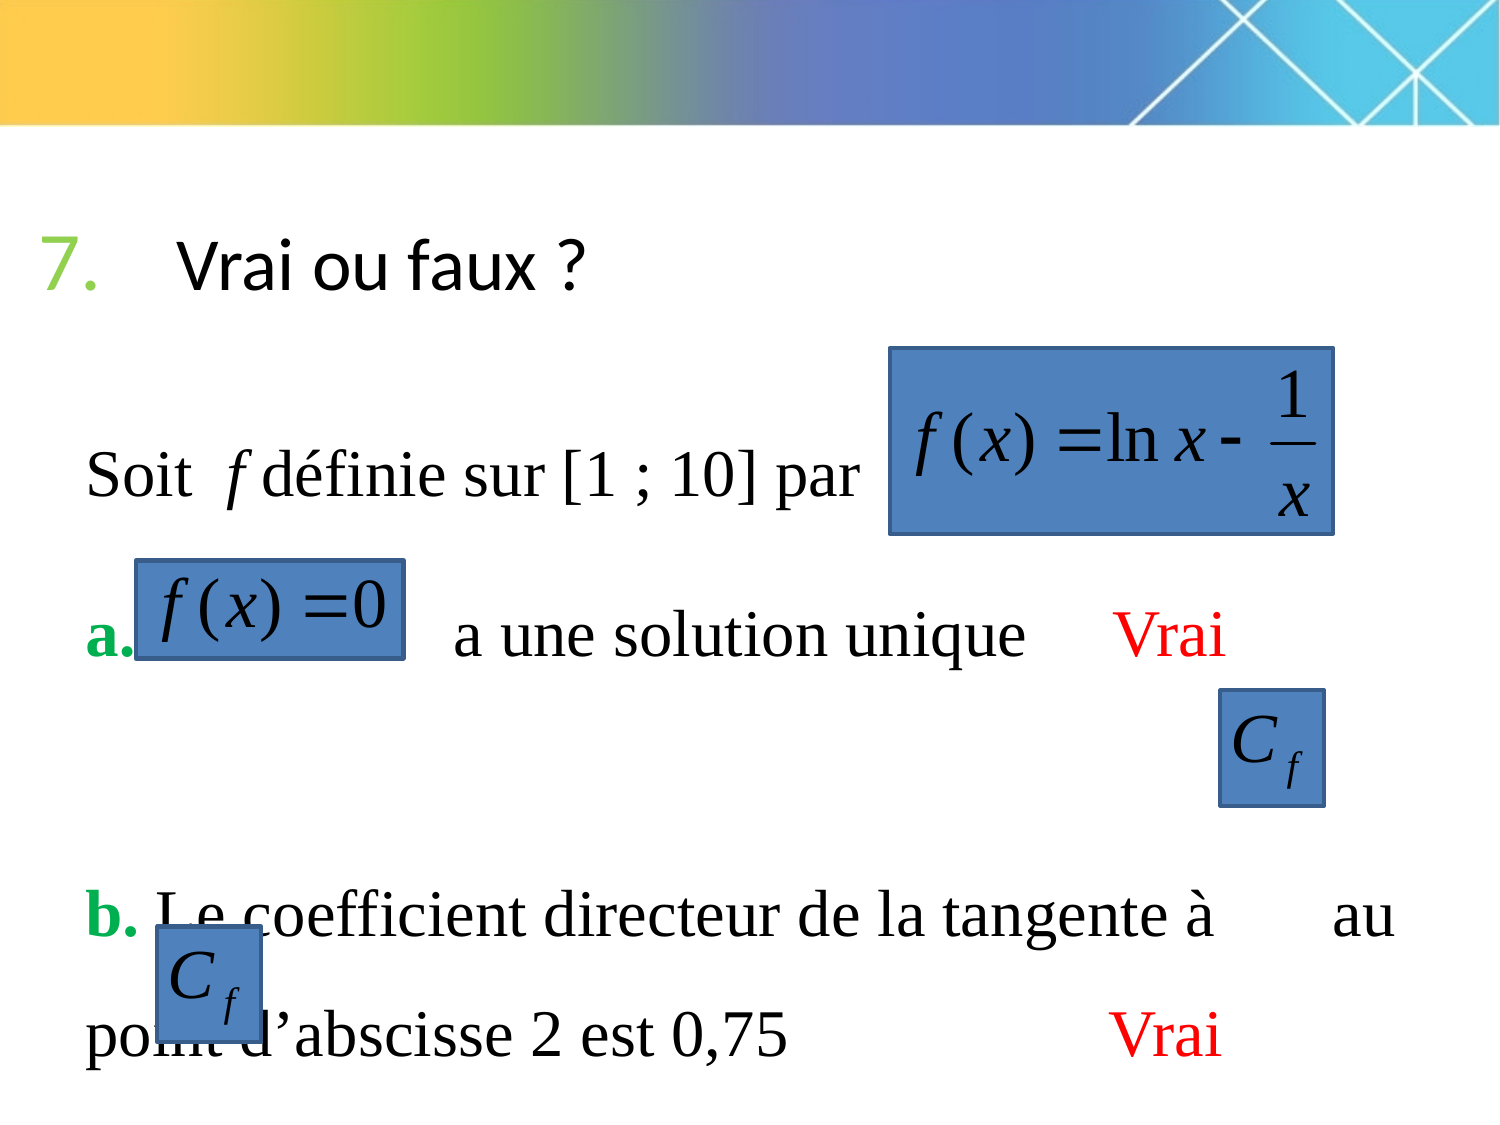

7. Vrai ou faux ?
Soit f définie sur [1 ; 10] par
a. a une solution unique Vrai
b. Le coefficient directeur de la tangente à au point d’abscisse 2 est 0,75 Vrai
c. est au-dessus de ses tangentes Faux